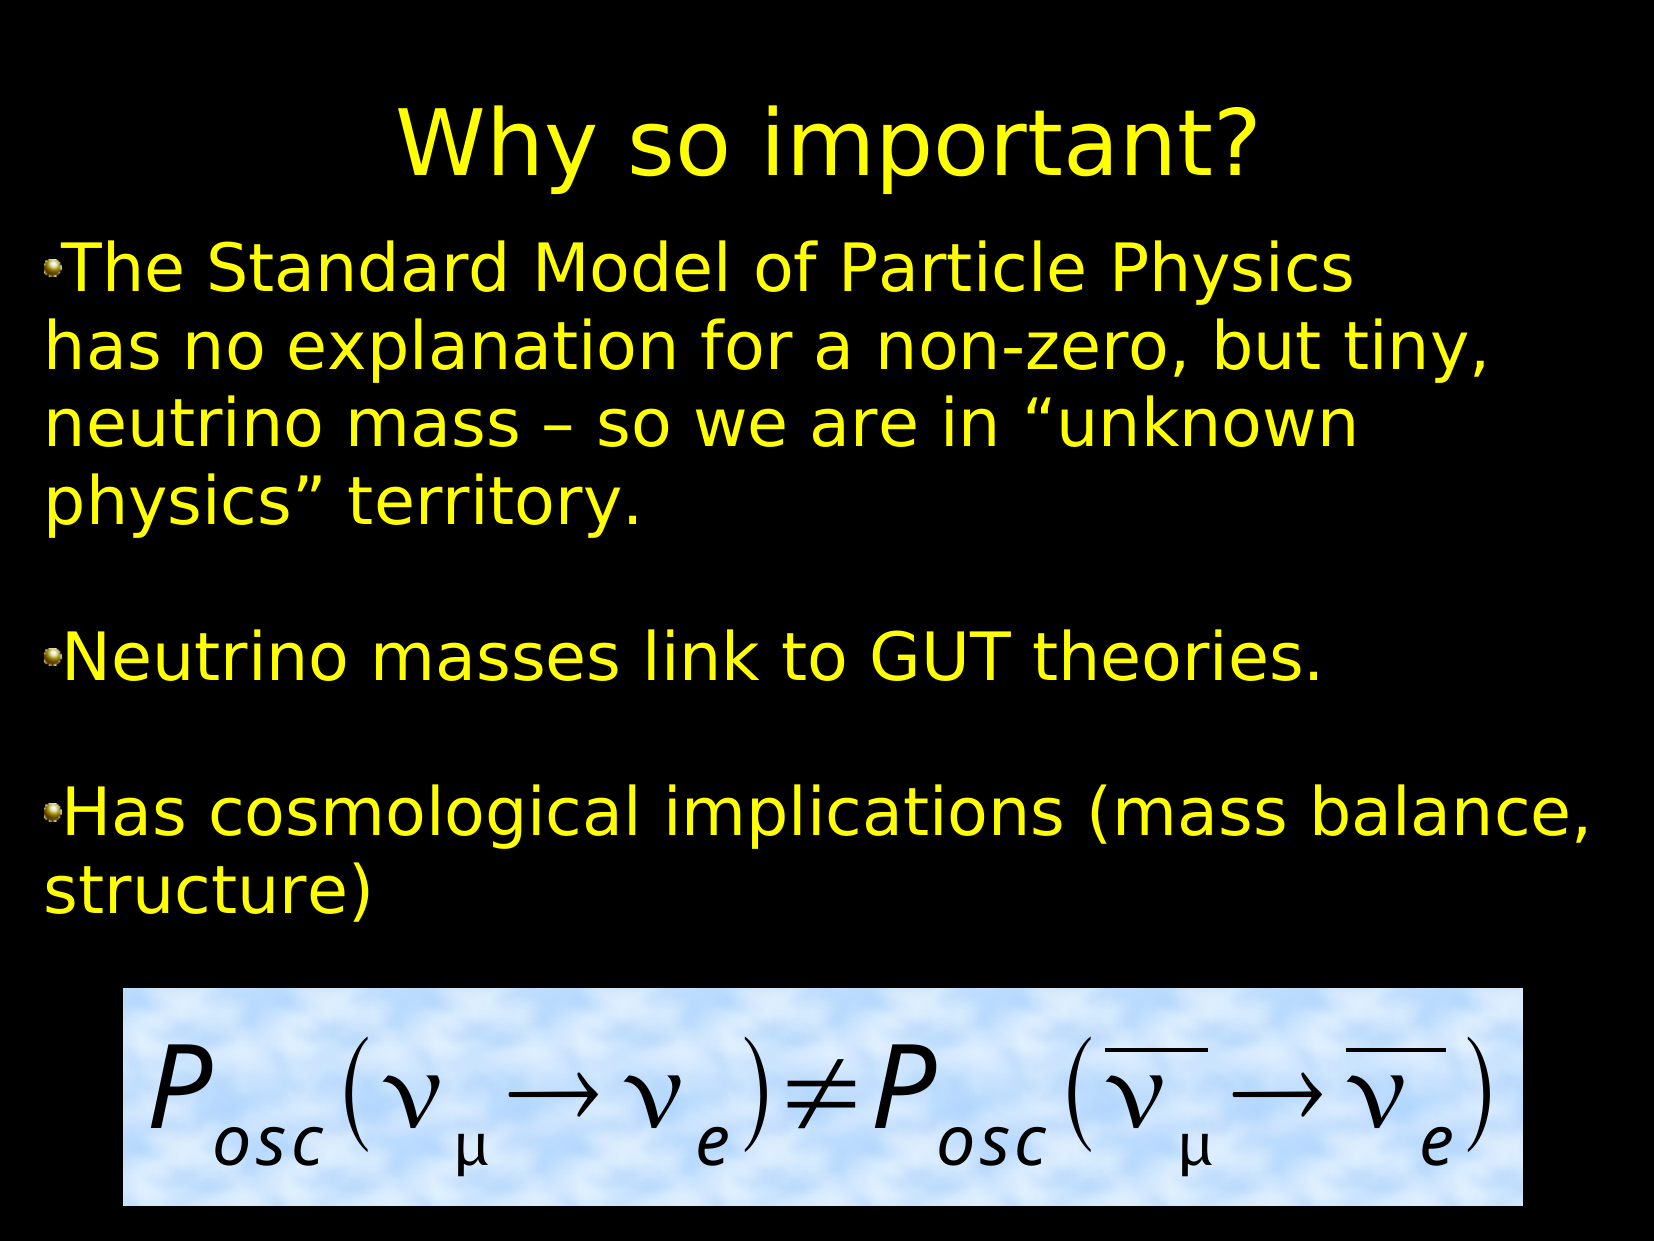

# Why so important?
The Standard Model of Particle Physics
has no explanation for a non-zero, but tiny,
neutrino mass – so we are in “unknown
physics” territory.
Neutrino masses link to GUT theories.
Has cosmological implications (mass balance,
structure)